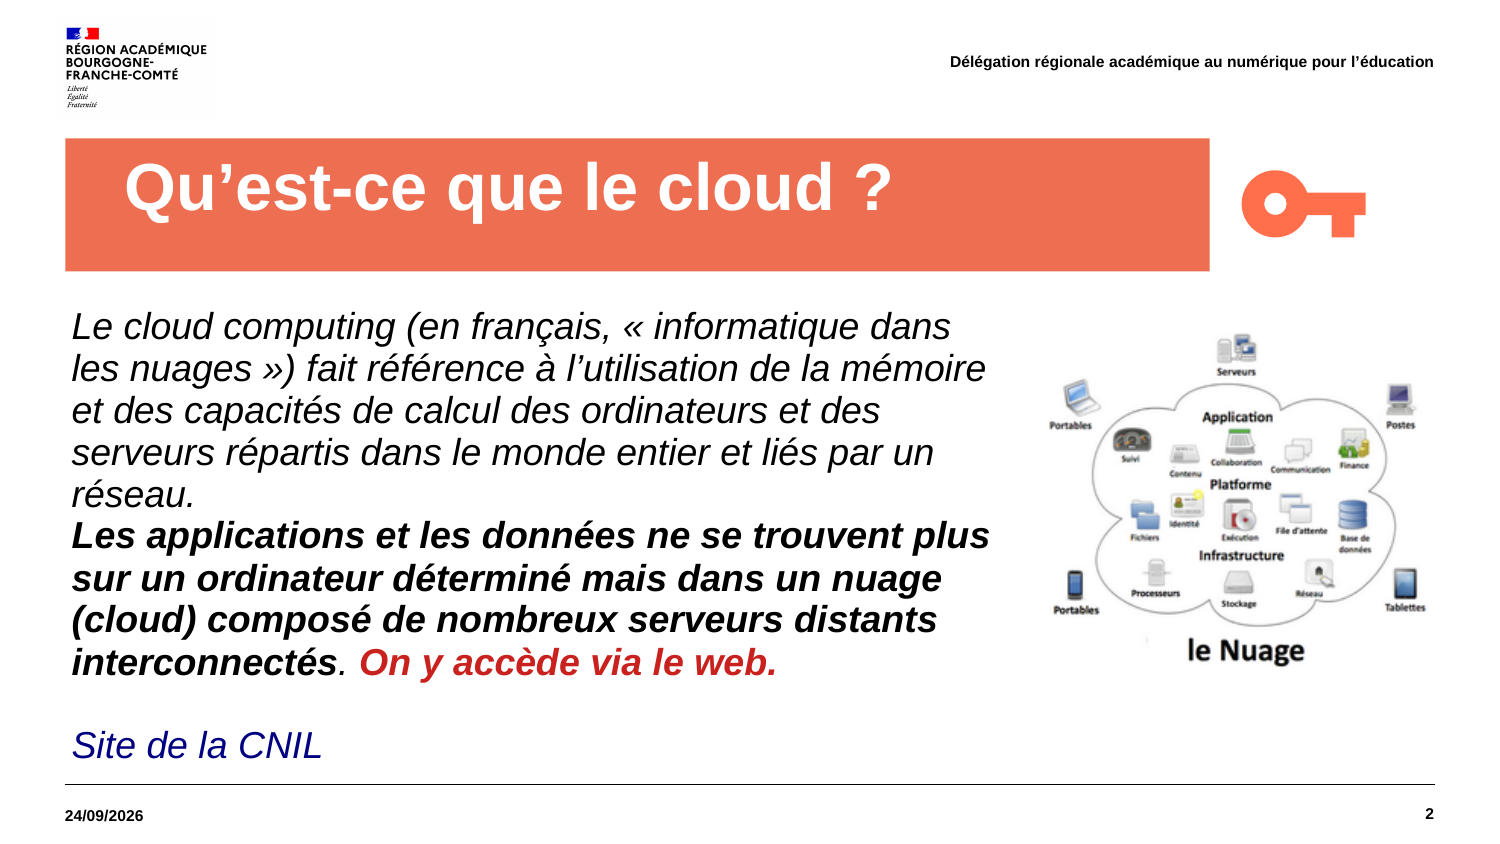

Délégation régionale académique au numérique pour l’éducation
Qu’est-ce que le cloud ?
Le cloud computing (en français, « informatique dans les nuages ») fait référence à l’utilisation de la mémoire et des capacités de calcul des ordinateurs et des serveurs répartis dans le monde entier et liés par un réseau.
Les applications et les données ne se trouvent plus sur un ordinateur déterminé mais dans un nuage (cloud) composé de nombreux serveurs distants interconnectés. On y accède via le web.
Site de la CNIL